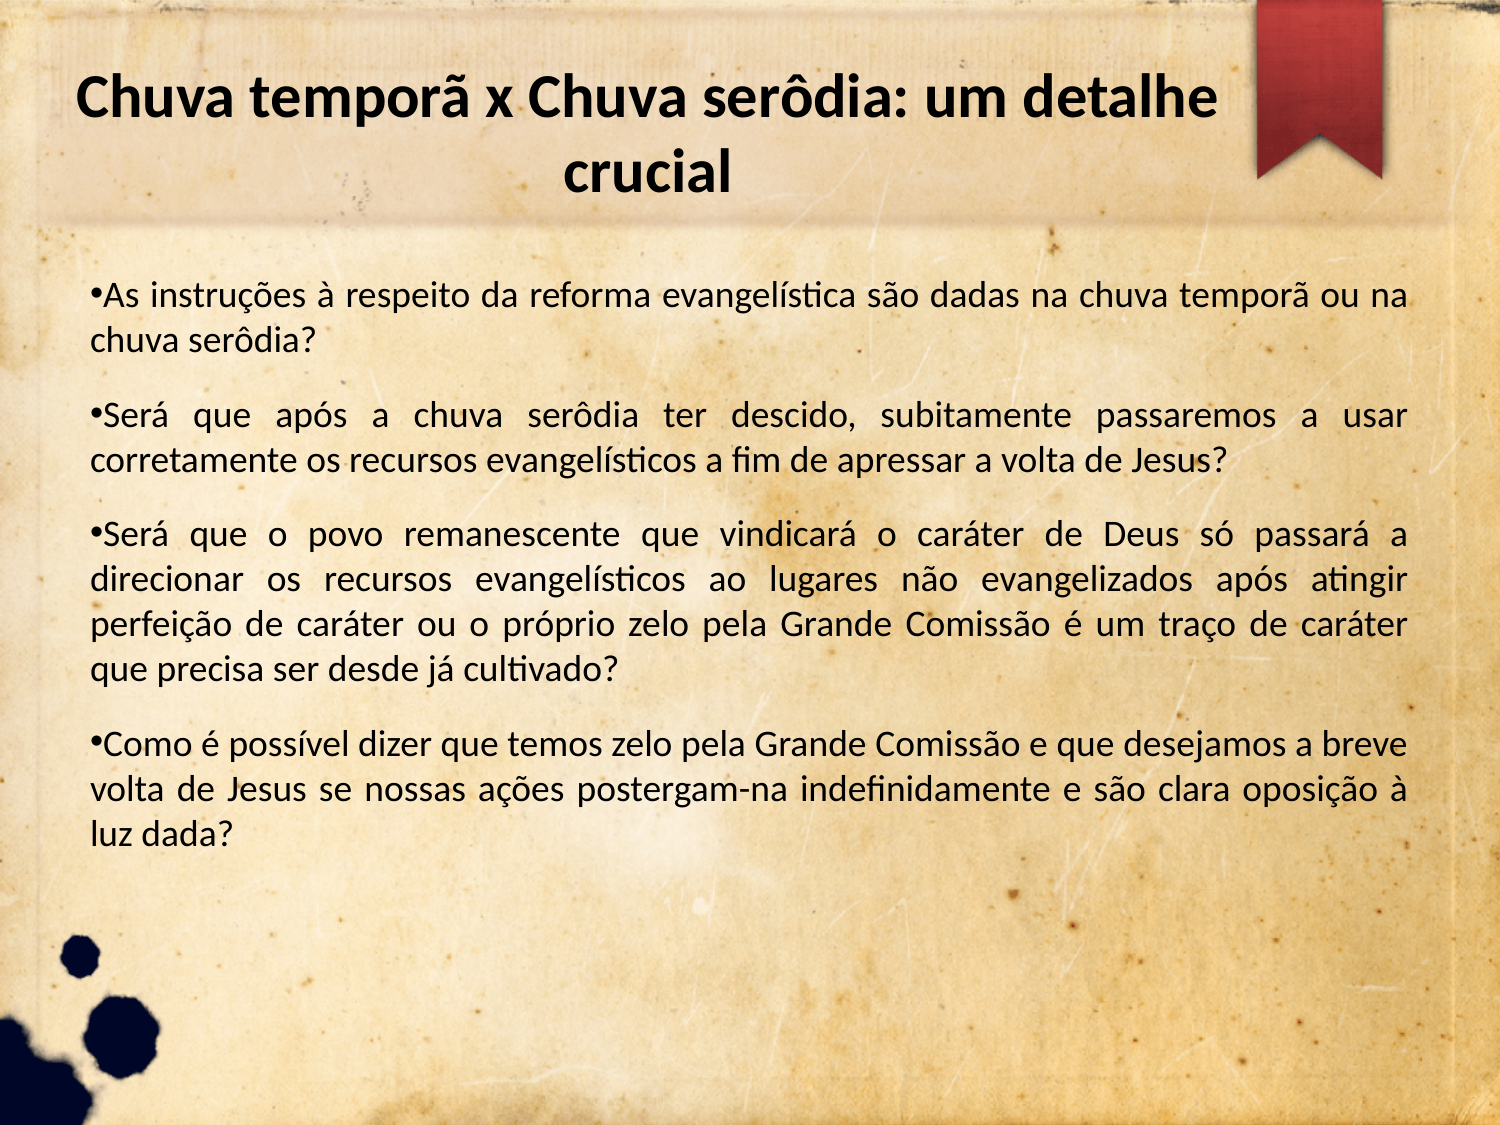

# Chuva temporã x Chuva serôdia: um detalhe crucial
As instruções à respeito da reforma evangelística são dadas na chuva temporã ou na chuva serôdia?
Será que após a chuva serôdia ter descido, subitamente passaremos a usar corretamente os recursos evangelísticos a fim de apressar a volta de Jesus?
Será que o povo remanescente que vindicará o caráter de Deus só passará a direcionar os recursos evangelísticos ao lugares não evangelizados após atingir perfeição de caráter ou o próprio zelo pela Grande Comissão é um traço de caráter que precisa ser desde já cultivado?
Como é possível dizer que temos zelo pela Grande Comissão e que desejamos a breve volta de Jesus se nossas ações postergam-na indefinidamente e são clara oposição à luz dada?